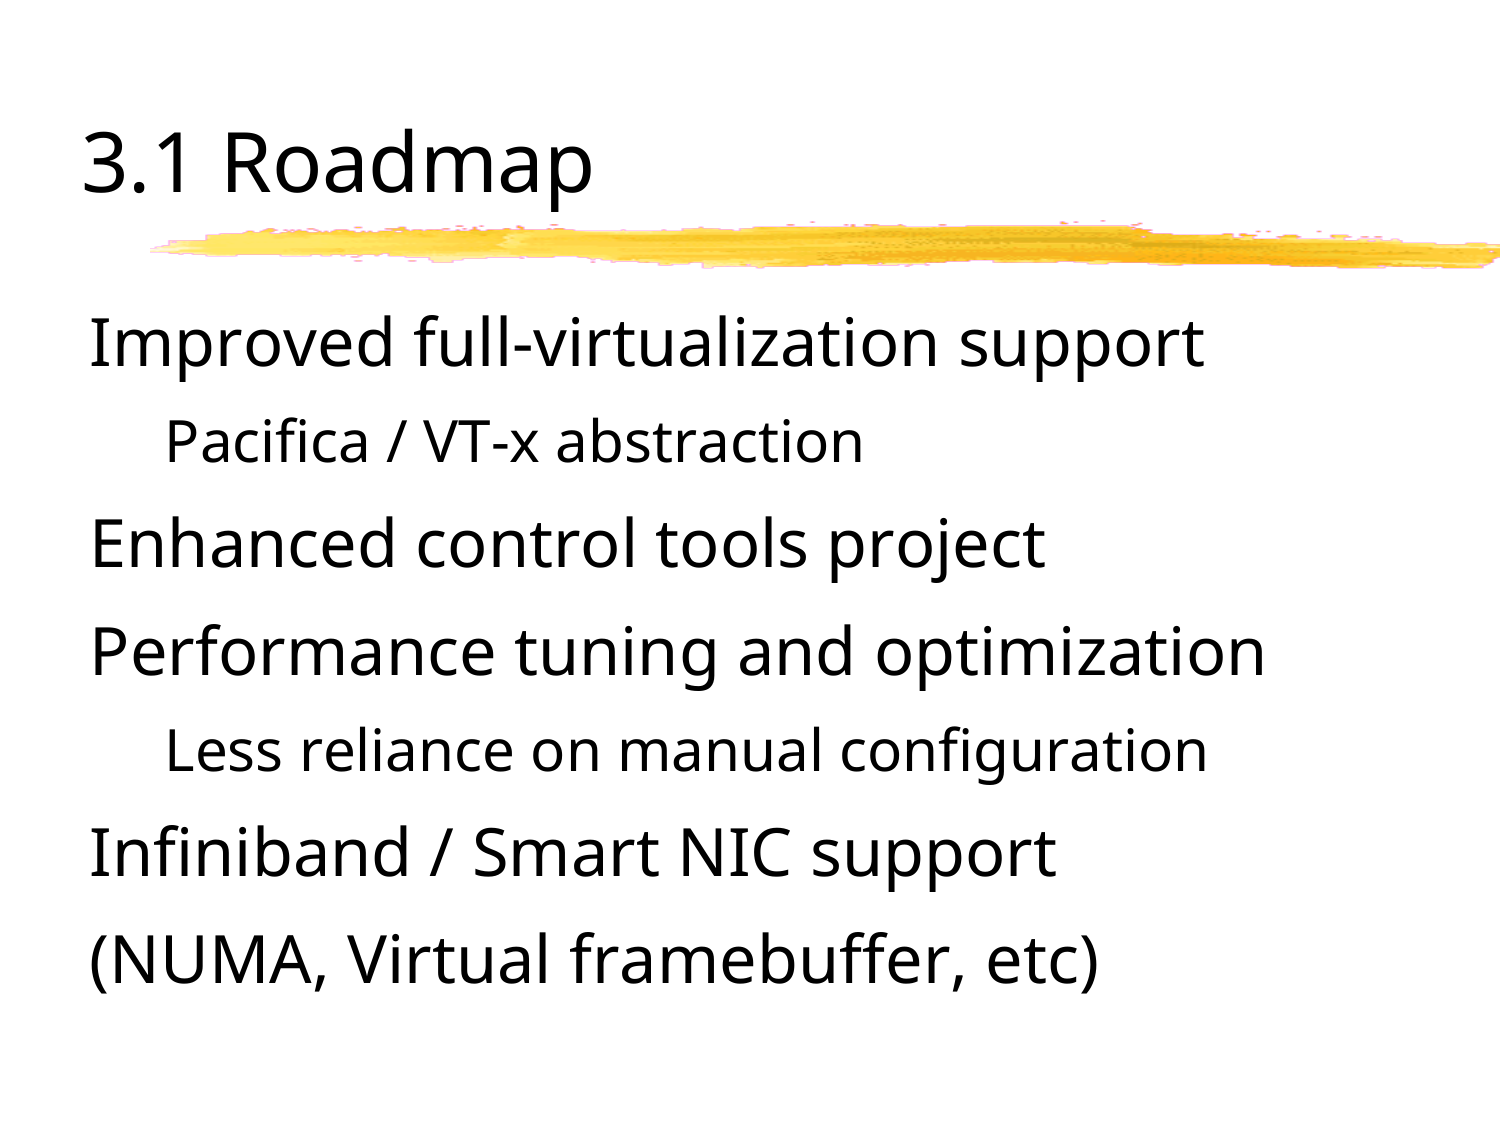

# 3.1 Roadmap
Improved full-virtualization support
Pacifica / VT-x abstraction
Enhanced control tools project
Performance tuning and optimization
Less reliance on manual configuration
Infiniband / Smart NIC support
(NUMA, Virtual framebuffer, etc)